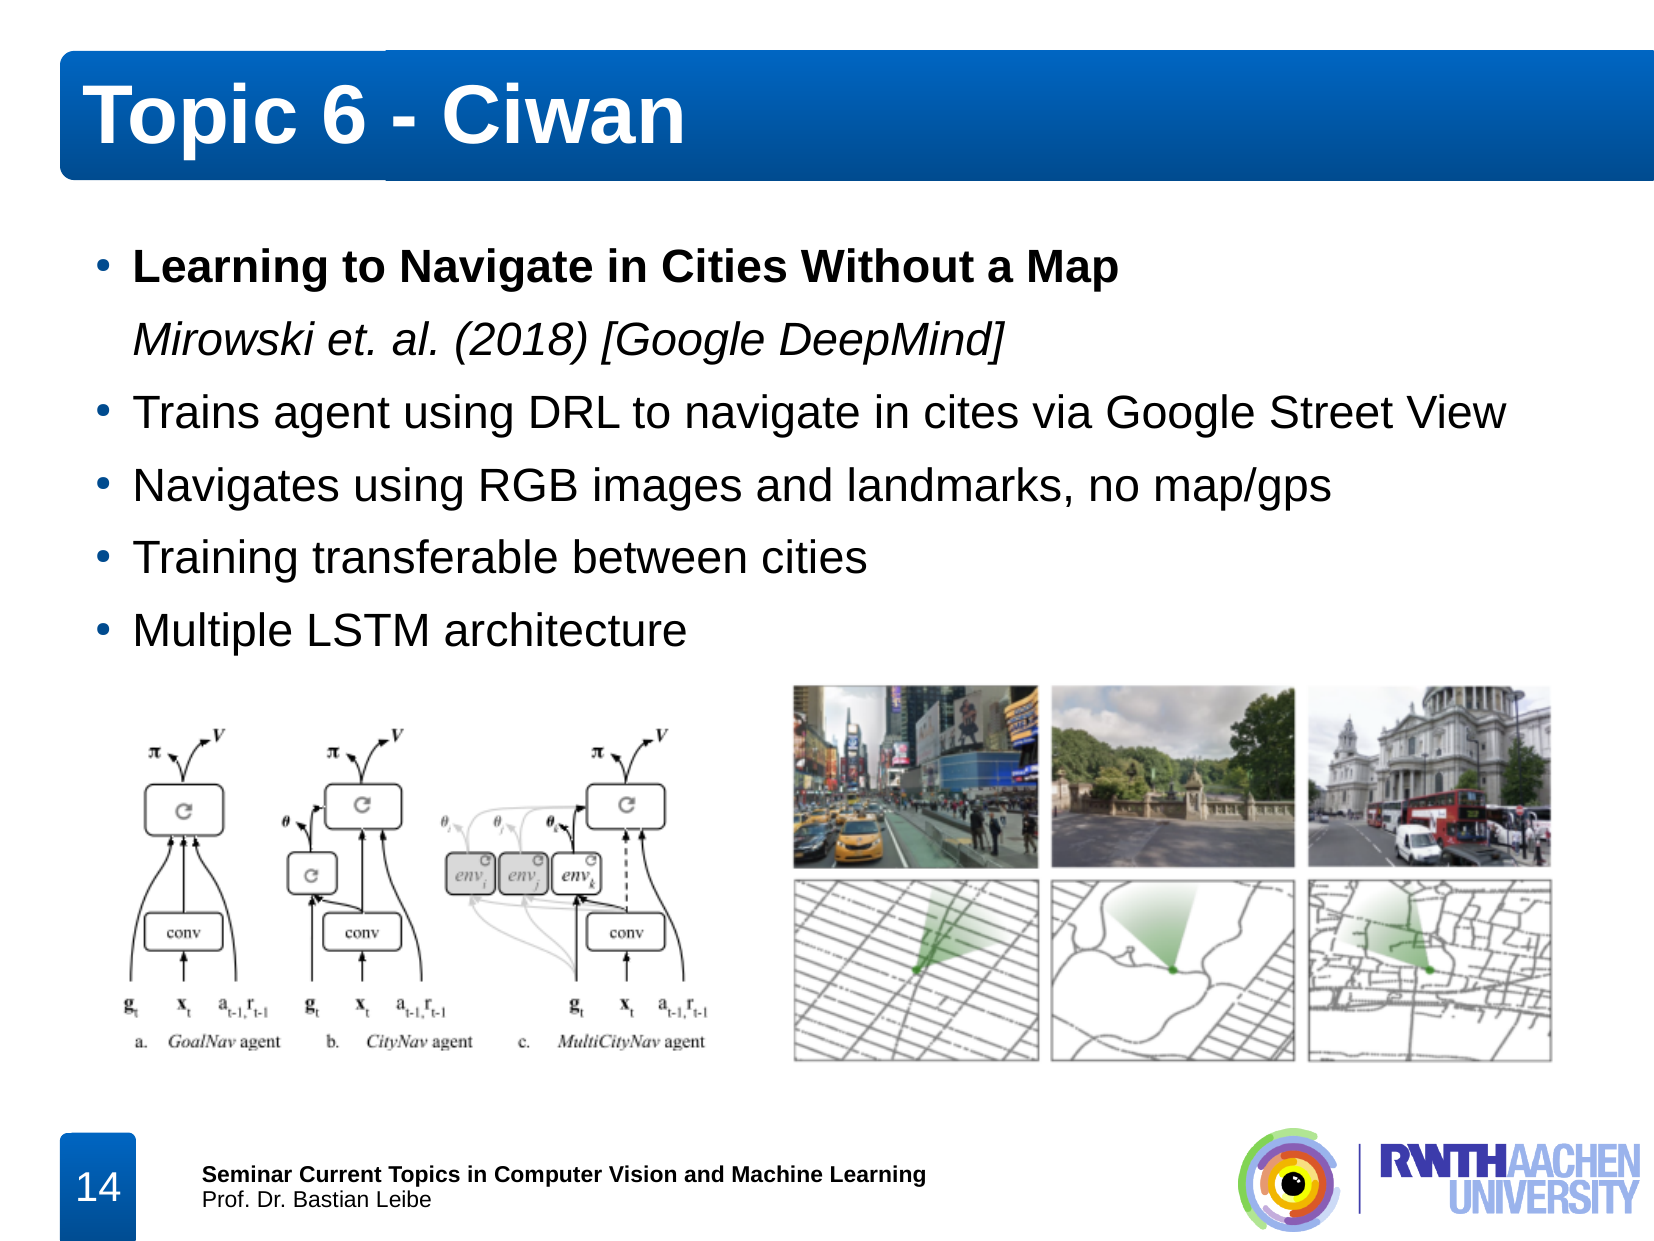

# Topic 6 - Ciwan
Learning to Navigate in Cities Without a Map
Mirowski et. al. (2018) [Google DeepMind]
Trains agent using DRL to navigate in cites via Google Street View
Navigates using RGB images and landmarks, no map/gps
Training transferable between cities
Multiple LSTM architecture
14
TGF 2015 | October 29, 2015 | Delft